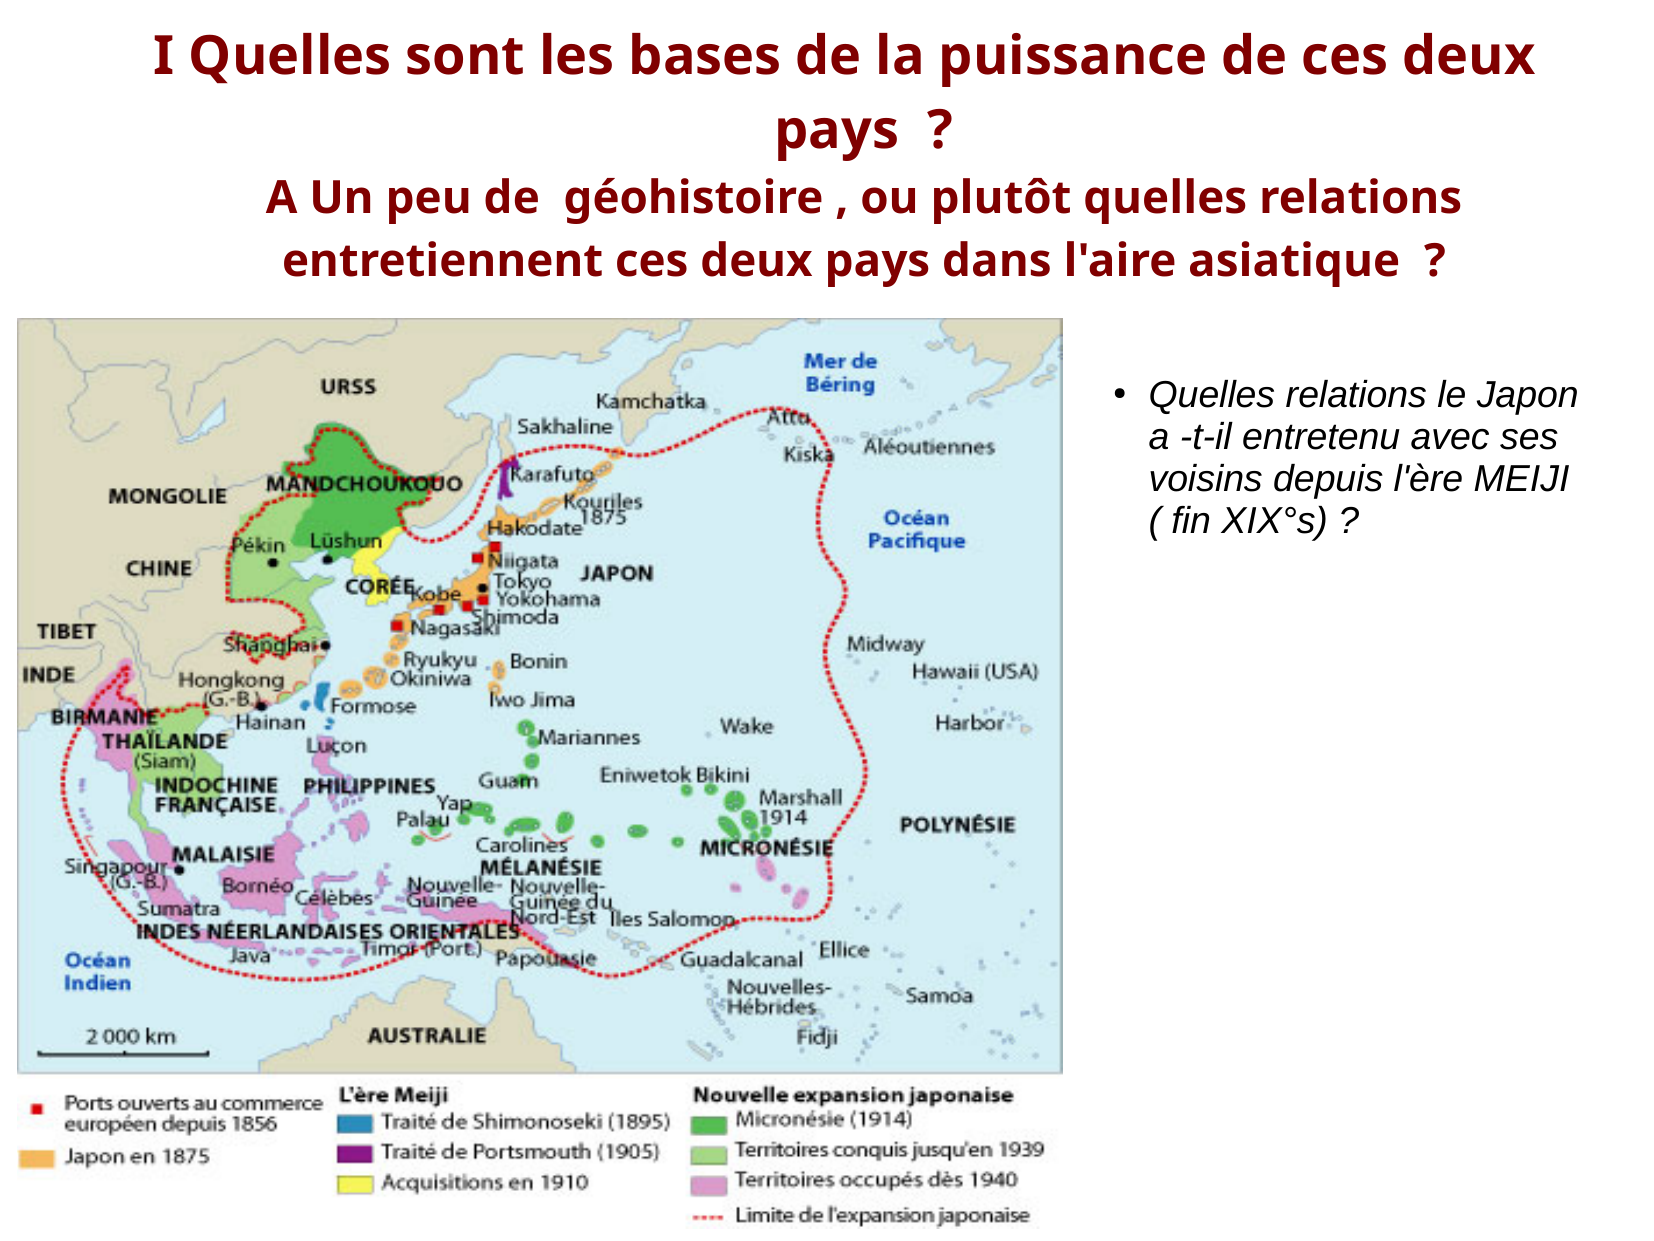

# I Quelles sont les bases de la puissance de ces deux pays  ? A Un peu de géohistoire , ou plutôt quelles relations entretiennent ces deux pays dans l'aire asiatique  ?
Quelles relations le Japon a -t-il entretenu avec ses voisins depuis l'ère MEIJI ( fin XIX°s) ?